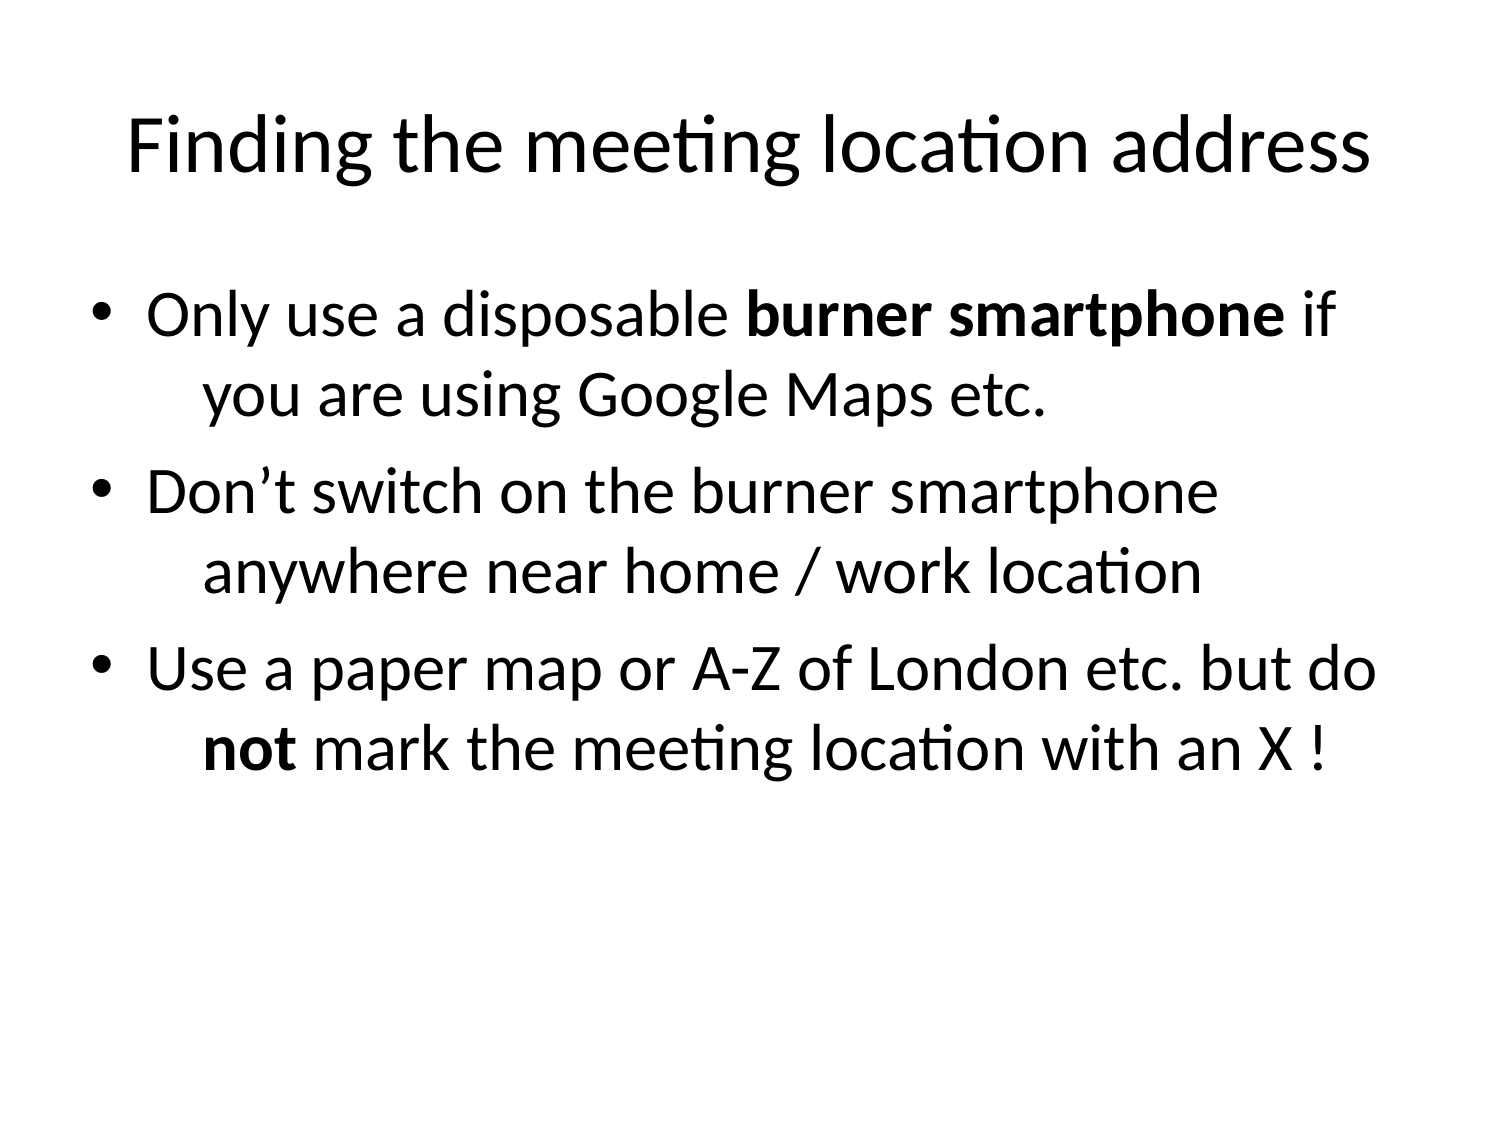

# Finding the meeting location address
Only use a disposable burner smartphone if you are using Google Maps etc.
Don’t switch on the burner smartphone anywhere near home / work location
Use a paper map or A-Z of London etc. but do not mark the meeting location with an X !